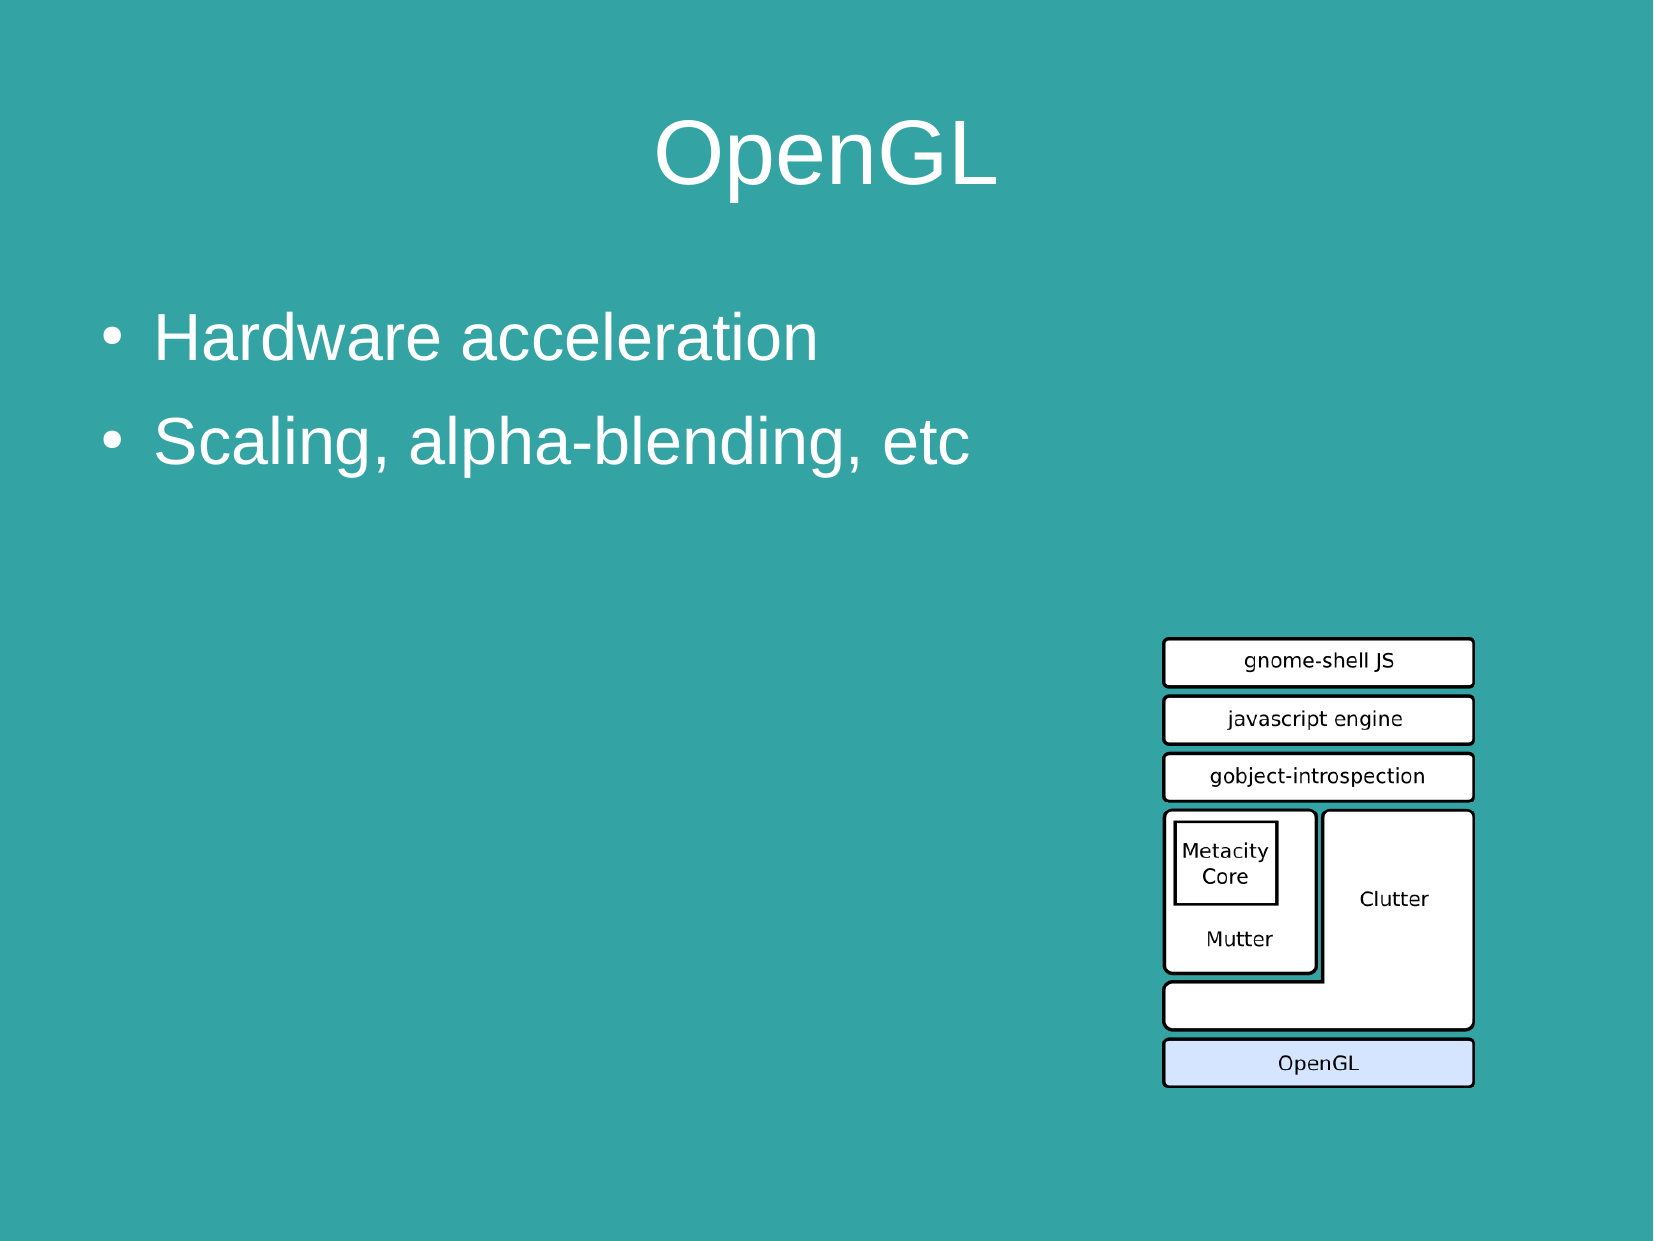

# OpenGL
Hardware acceleration
Scaling, alpha-blending, etc